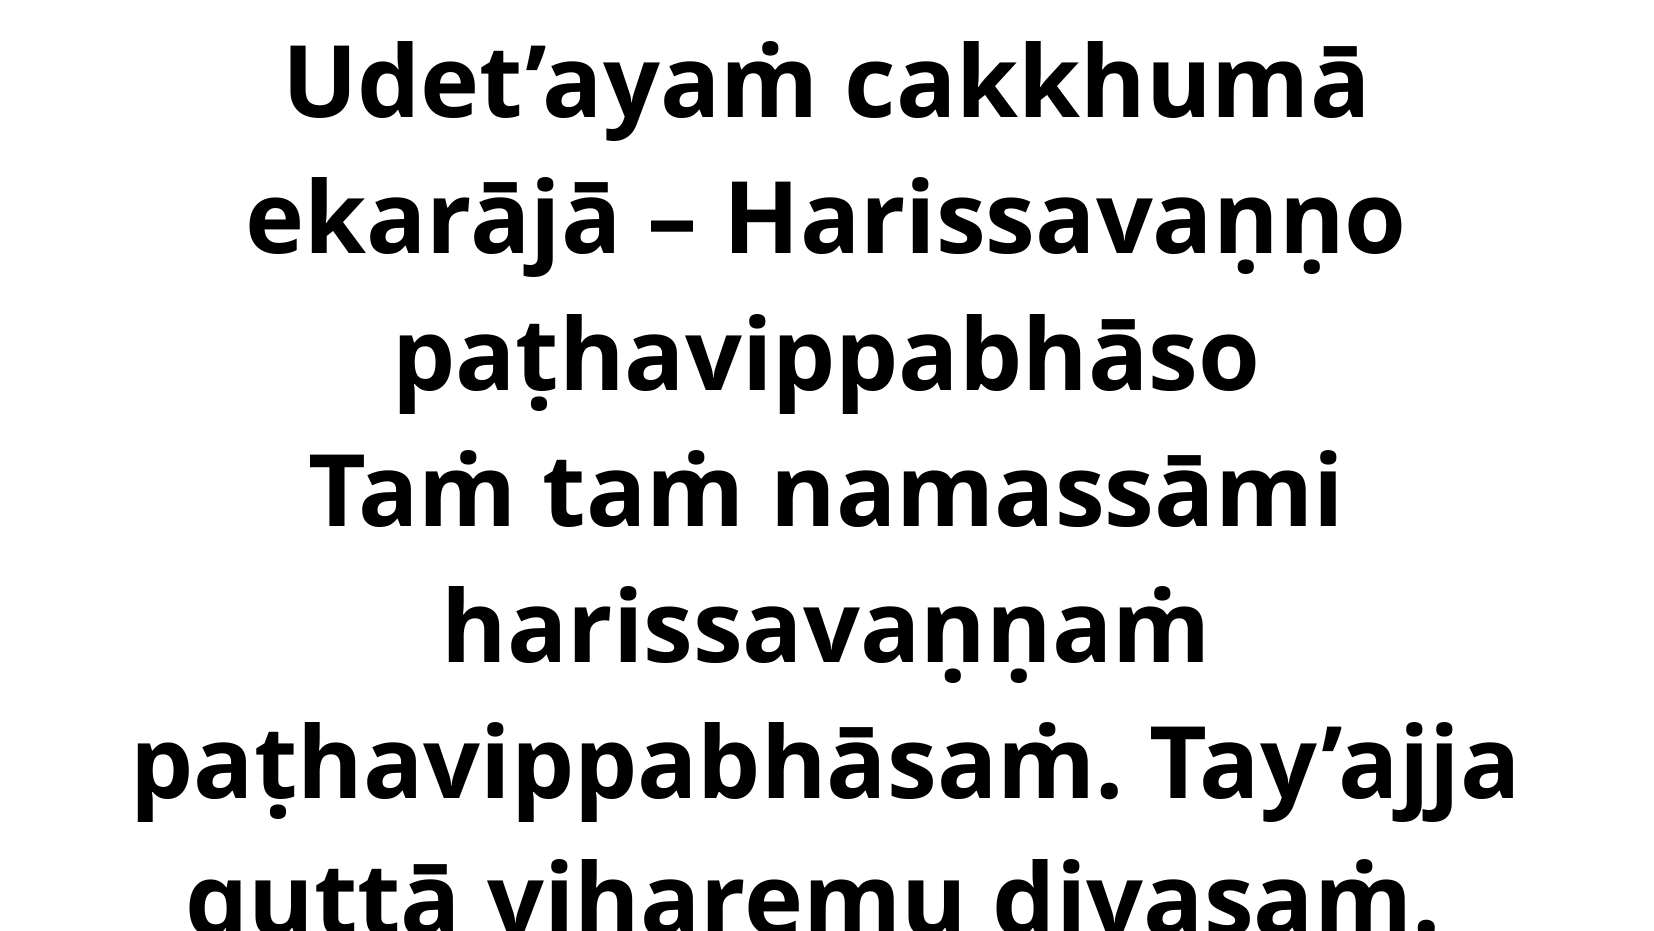

# Udet’ayaṁ cakkhumā ekarājā – Harissavaṇṇo paṭhavippabhāso
Taṁ taṁ namassāmi harissavaṇṇaṁ paṭhavippabhāsaṁ. Tay’ajja guttā viharemu divasaṁ.